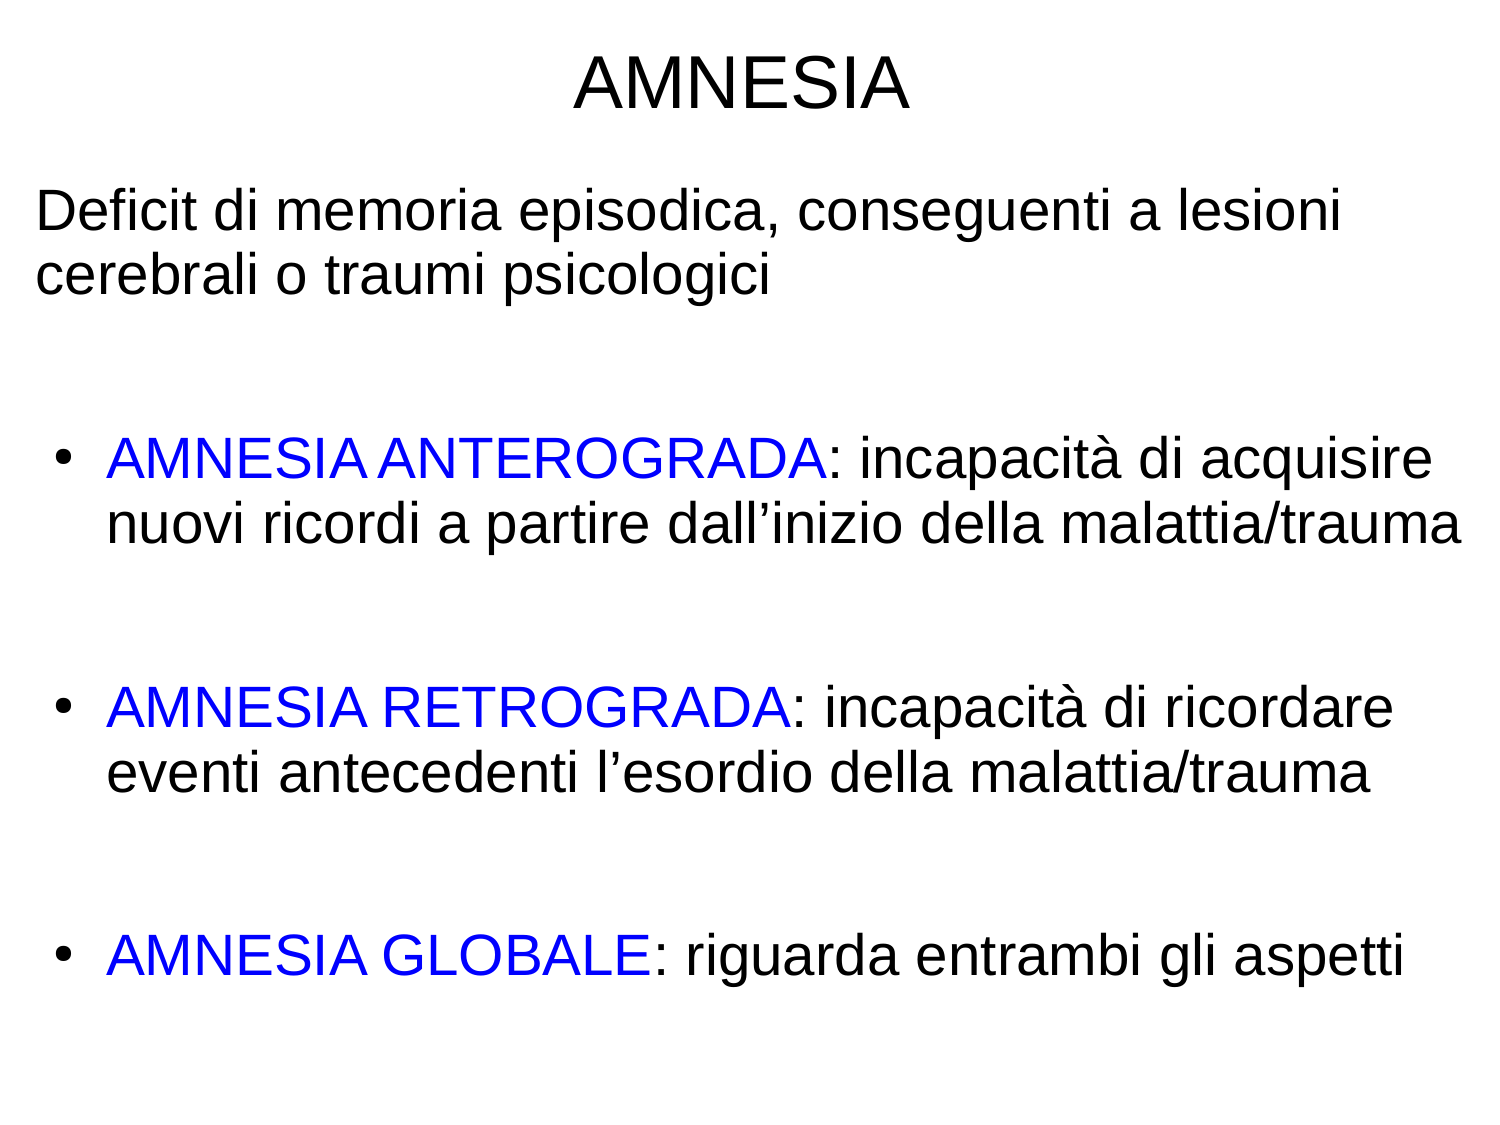

# AMNESIA
Deficit di memoria episodica, conseguenti a lesioni cerebrali o traumi psicologici
AMNESIA ANTEROGRADA: incapacità di acquisire nuovi ricordi a partire dall’inizio della malattia/trauma
AMNESIA RETROGRADA: incapacità di ricordare eventi antecedenti l’esordio della malattia/trauma
AMNESIA GLOBALE: riguarda entrambi gli aspetti